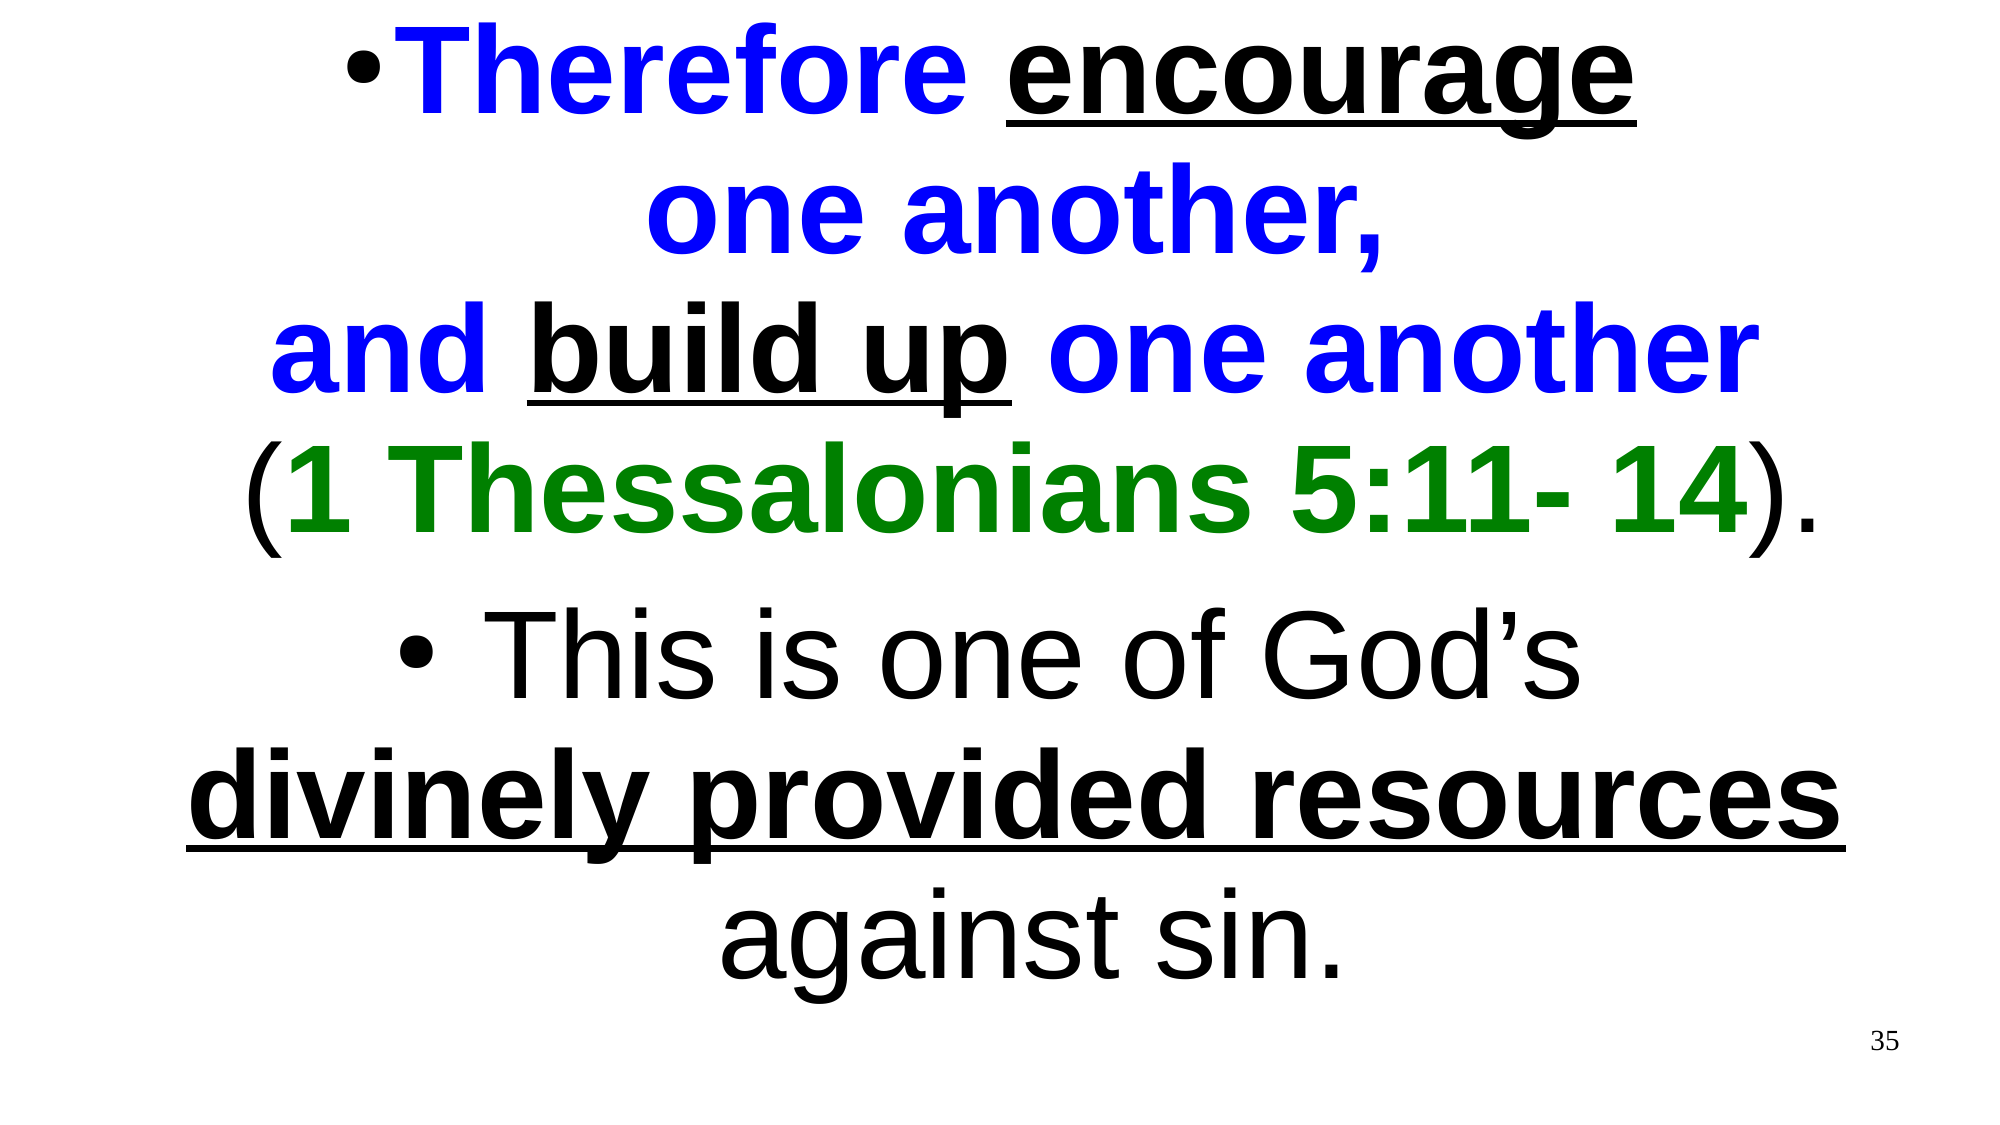

# Therefore encourage one another, and build up one another (1 Thessalonians 5:11- 14).
 This is one of God’s
divinely provided resources
against sin.
35